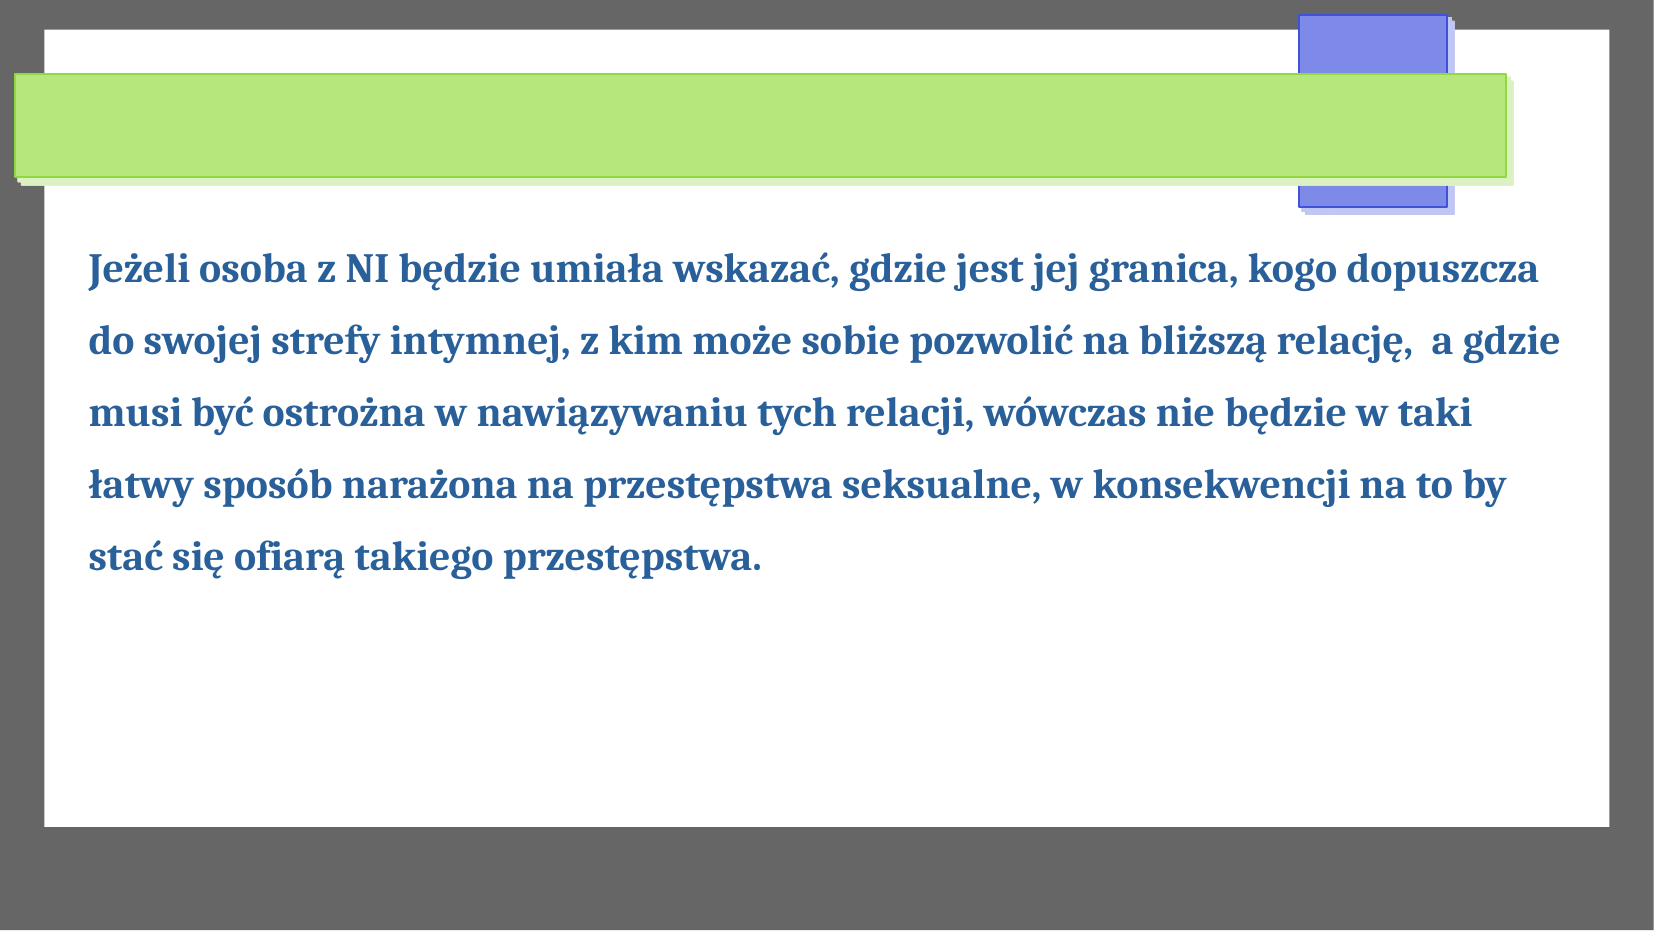

#
Jeżeli osoba z NI będzie umiała wskazać, gdzie jest jej granica, kogo dopuszcza do swojej strefy intymnej, z kim może sobie pozwolić na bliższą relację, a gdzie musi być ostrożna w nawiązywaniu tych relacji, wówczas nie będzie w taki łatwy sposób narażona na przestępstwa seksualne, w konsekwencji na to by stać się ofiarą takiego przestępstwa.